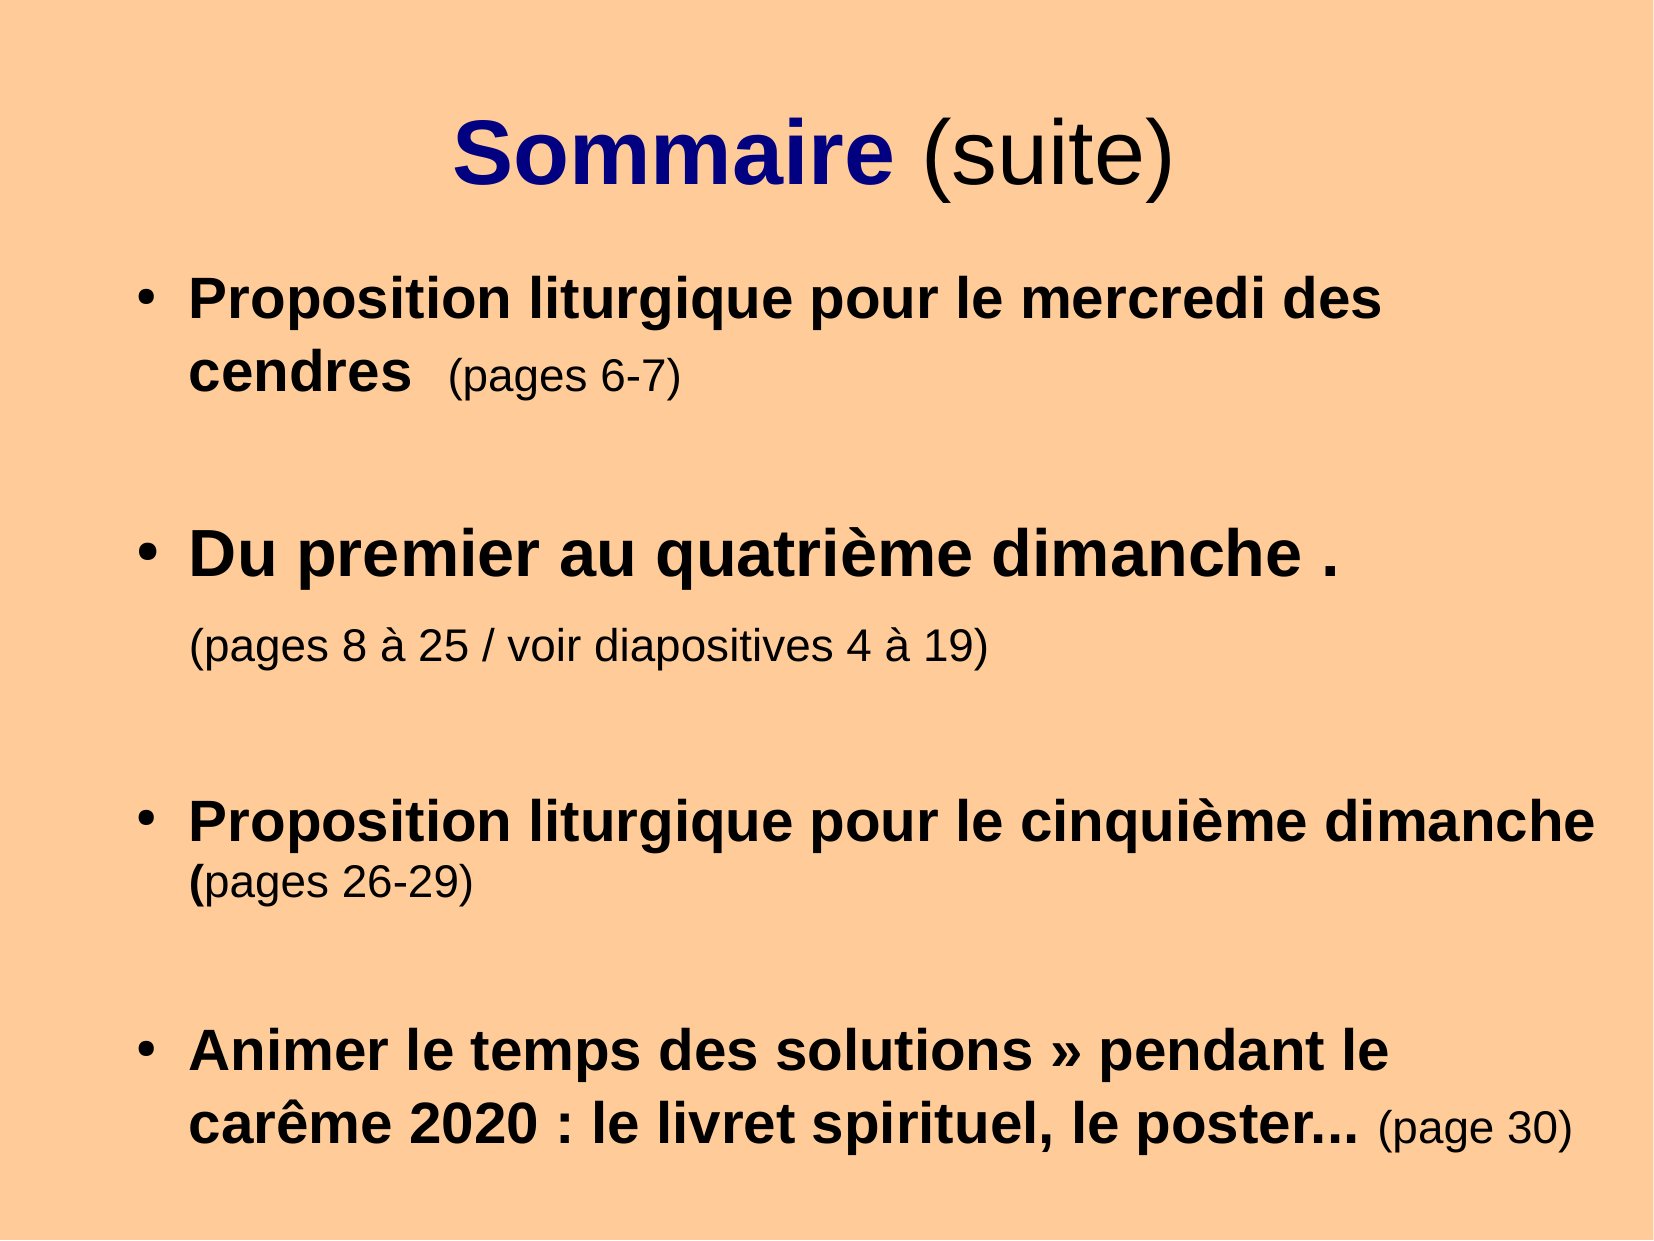

# Sommaire (suite)
Proposition liturgique pour le mercredi des cendres (pages 6-7)
Du premier au quatrième dimanche .
(pages 8 à 25 / voir diapositives 4 à 19)
Proposition liturgique pour le cinquième dimanche (pages 26-29)
Animer le temps des solutions » pendant le carême 2020 : le livret spirituel, le poster... (page 30)